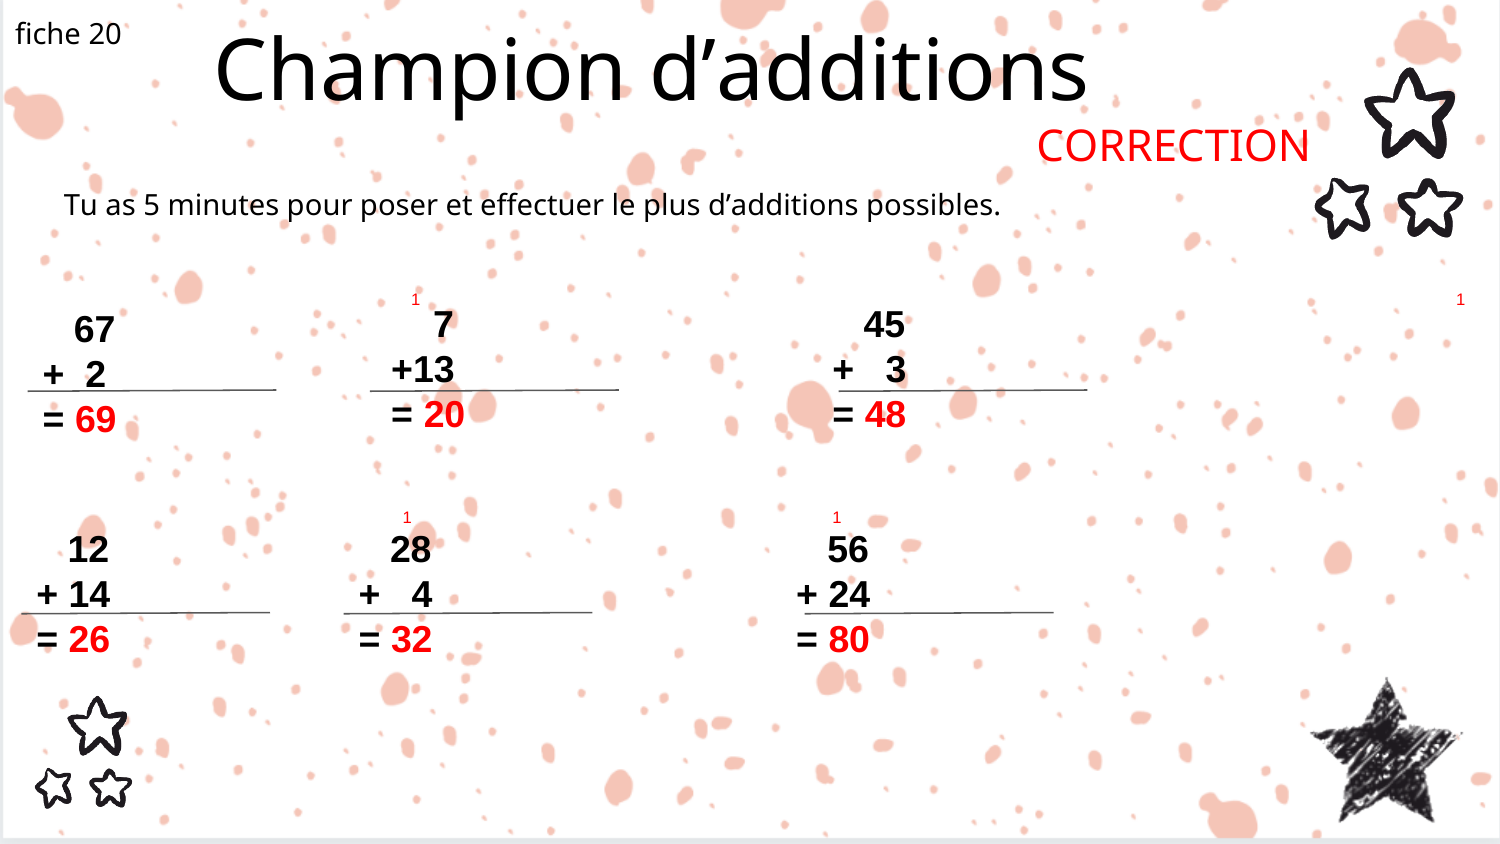

fiche 20
Champion d’additions
CORRECTION
Tu as 5 minutes pour poser et effectuer le plus d’additions possibles.
1
1
 7
+13
= 20
 45
+ 3
= 48
 67
+ 2
= 69
1
1
 12
+ 14
= 26
 28
+ 4
= 32
 56
+ 24
= 80